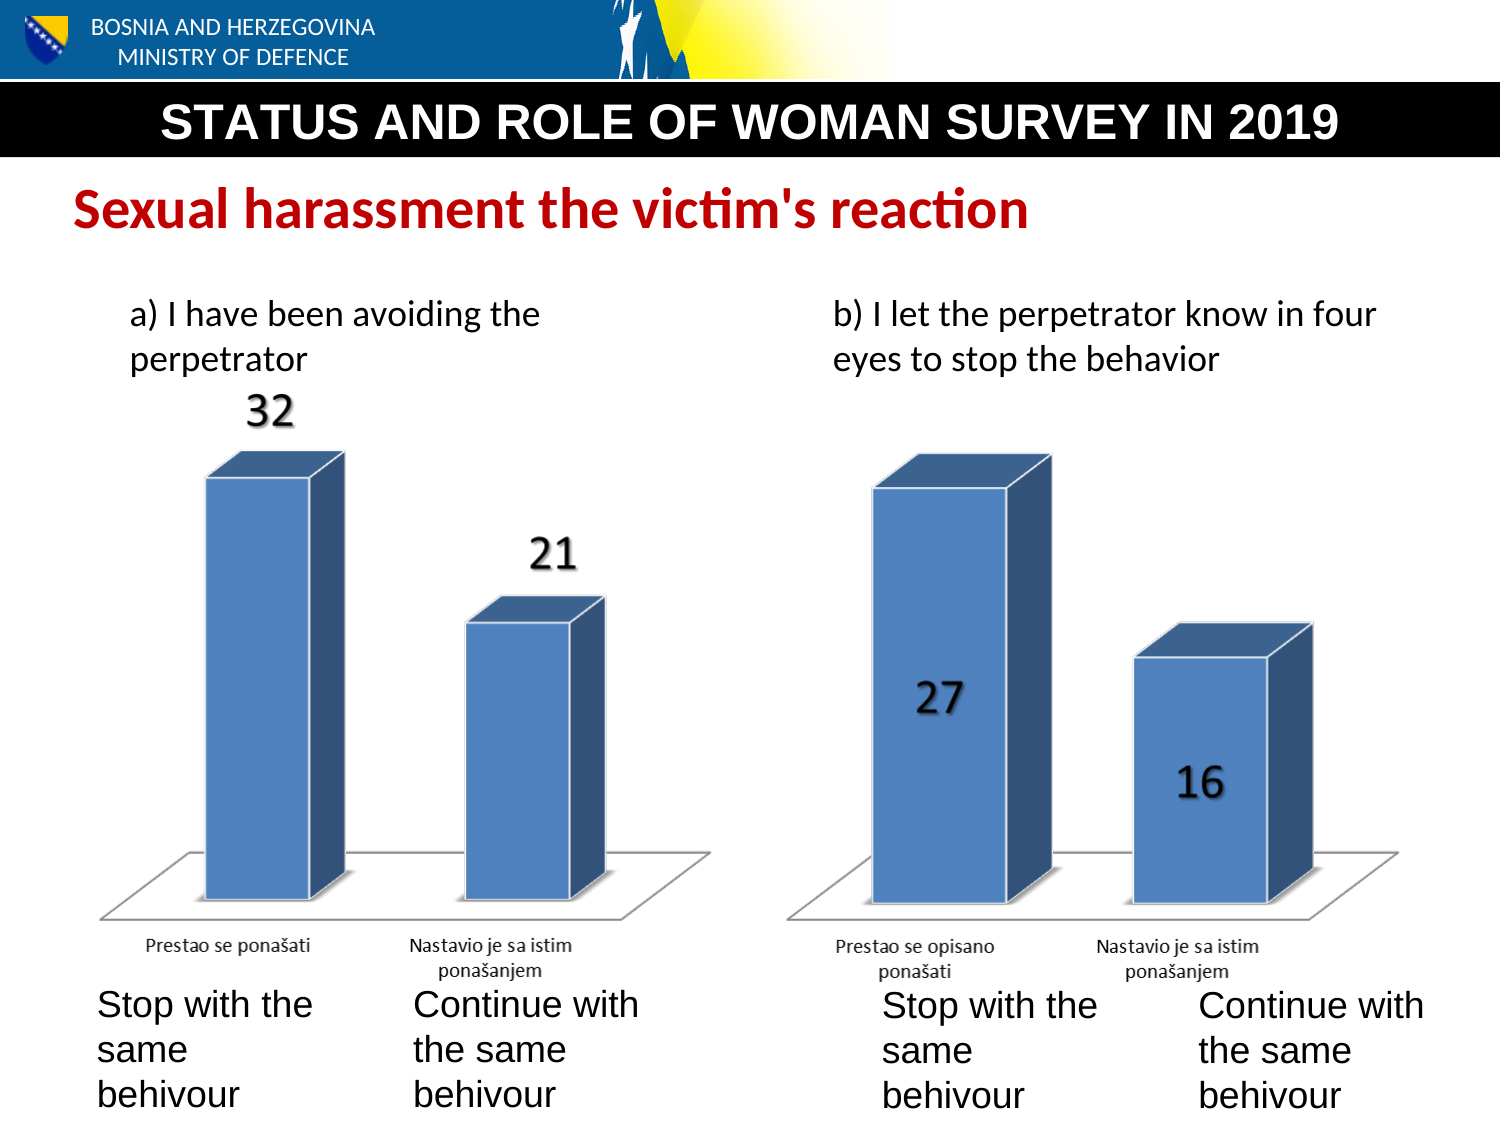

STATUS AND ROLE OF WOMAN SURVEY IN 2019
# Sexual harassment the victim's reaction
	a) I have been avoiding the perpetrator
	b) I let the perpetrator know in four eyes to stop the behavior
Stop with the same behivour
Continue with the same behivour
Stop with the same behivour
Continue with the same behivour